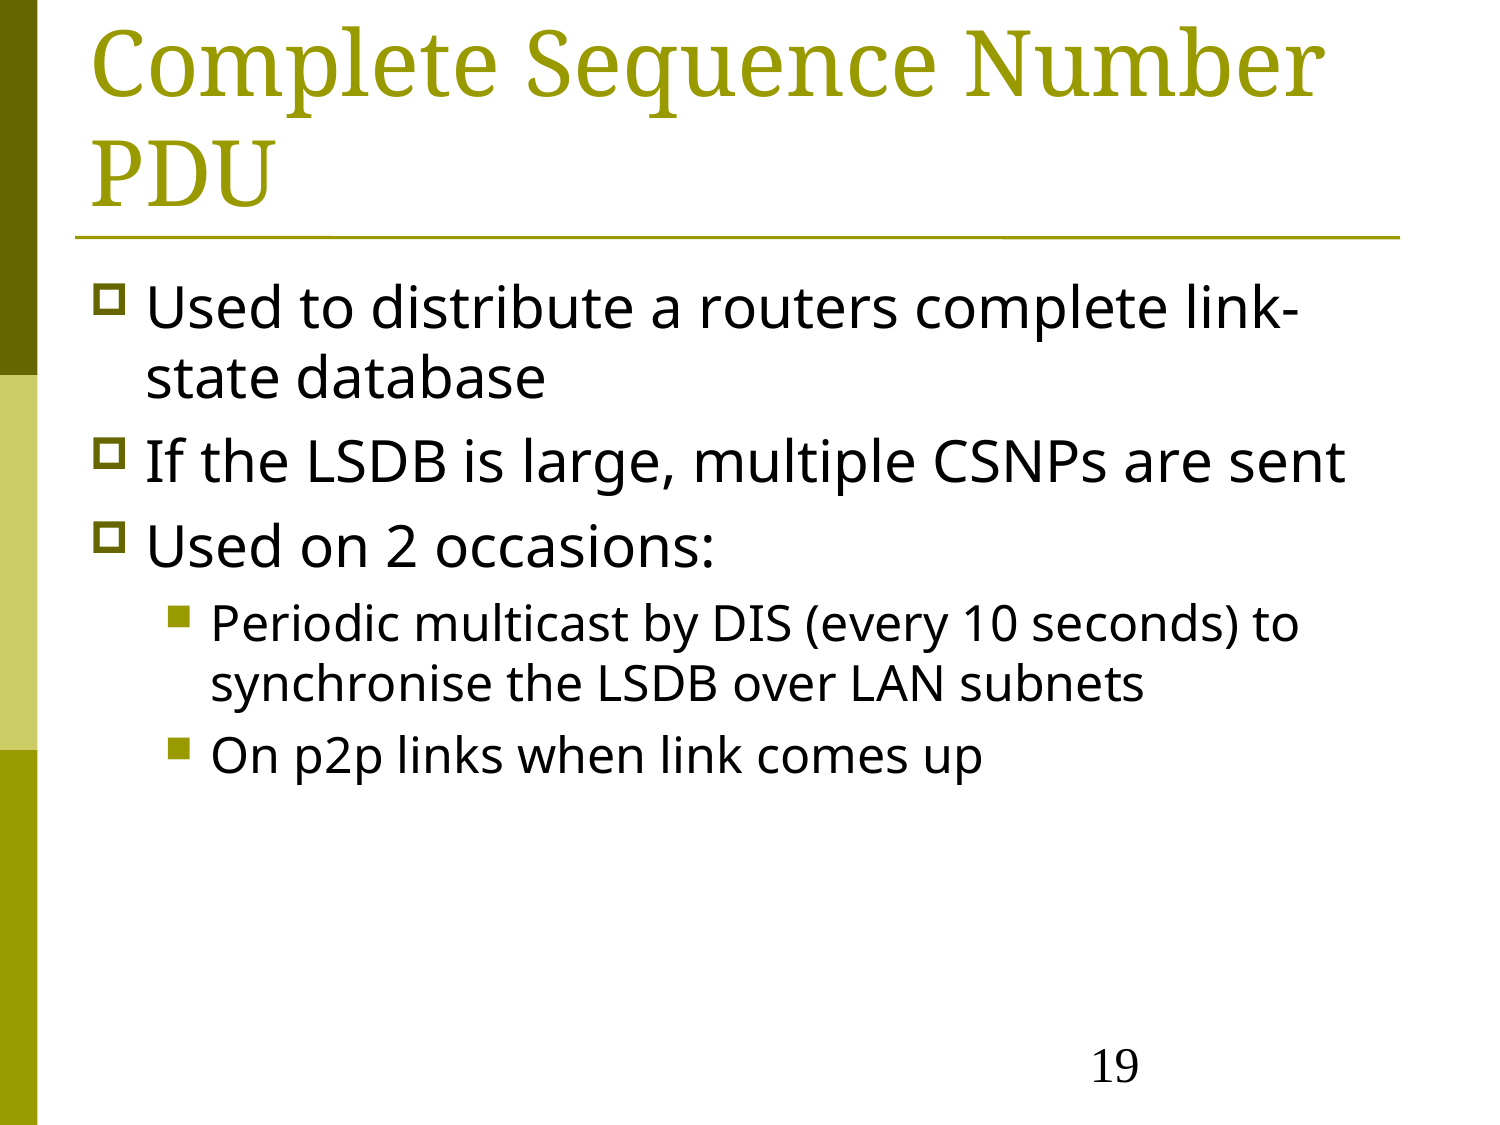

# Complete Sequence Number PDU
Used to distribute a routers complete link-state database
If the LSDB is large, multiple CSNPs are sent
Used on 2 occasions:
Periodic multicast by DIS (every 10 seconds) to synchronise the LSDB over LAN subnets
On p2p links when link comes up